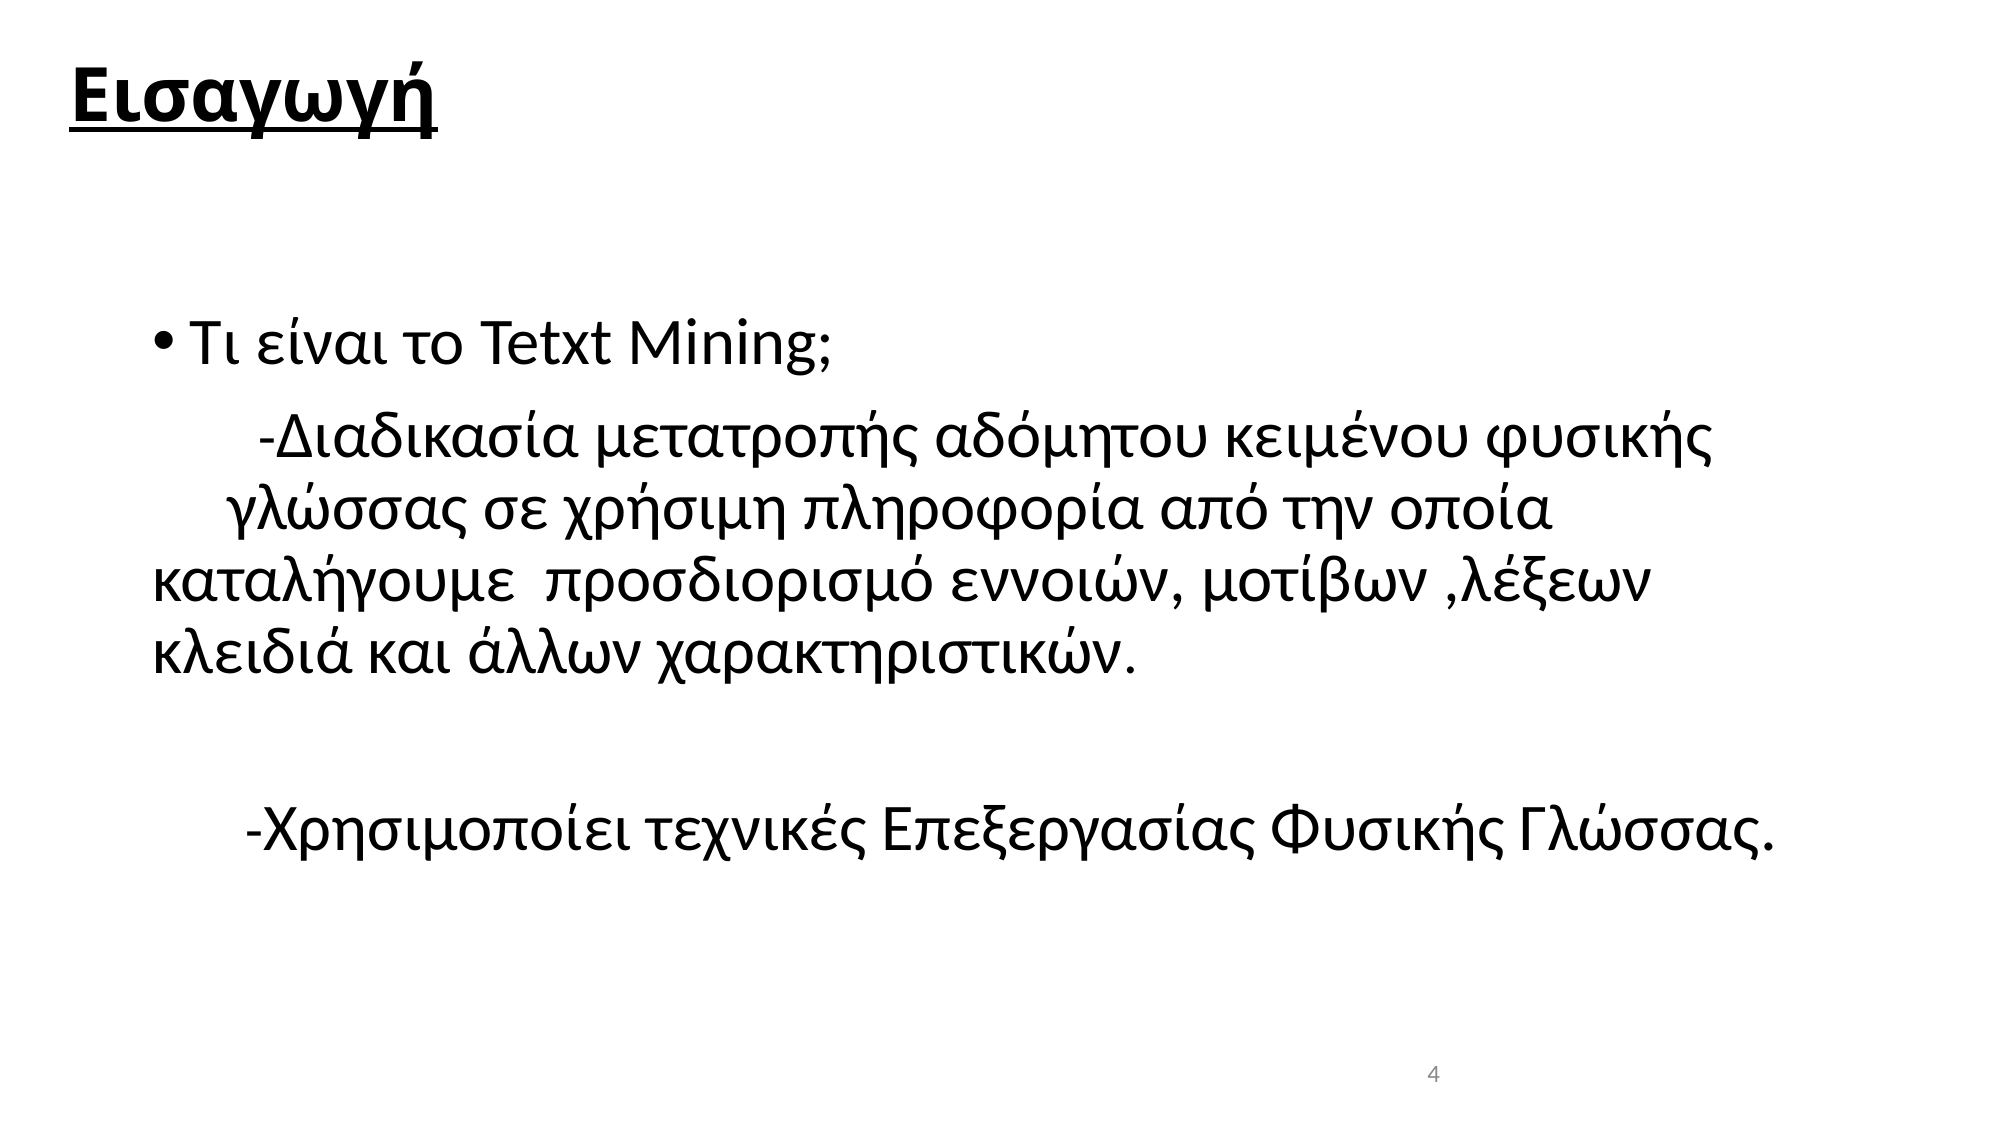

# Εισαγωγή
Τι είναι το Tetxt Μining;
 -Διαδικασία μετατροπής αδόμητου κειμένου φυσικής γλώσσας σε χρήσιμη πληροφορία από την οποία καταλήγουμε προσδιορισμό εννοιών, μοτίβων ,λέξεων κλειδιά και άλλων χαρακτηριστικών.
 -Χρησιμοποίει τεχνικές Επεξεργασίας Φυσικής Γλώσσας.
4